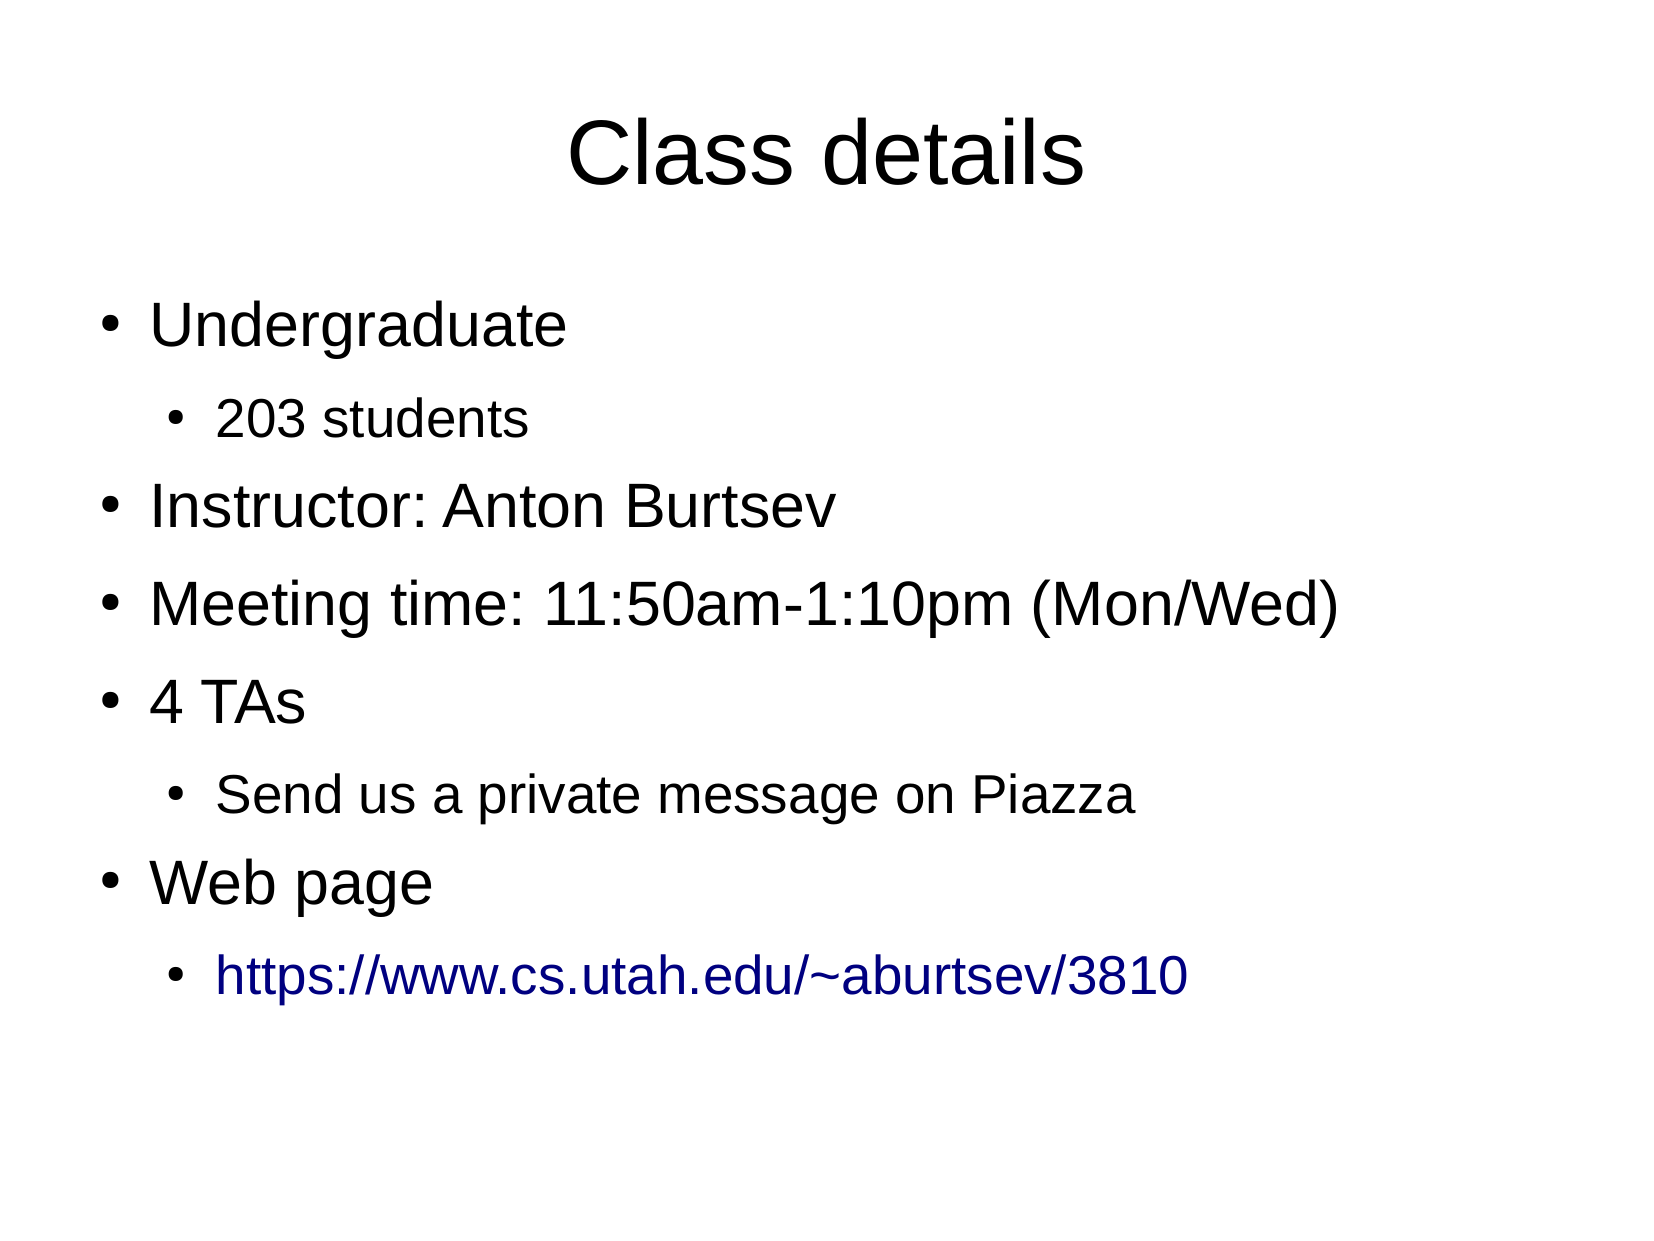

# Class details
Undergraduate
203 students
Instructor: Anton Burtsev
Meeting time: 11:50am-1:10pm (Mon/Wed)
4 TAs
Send us a private message on Piazza
Web page
https://www.cs.utah.edu/~aburtsev/3810